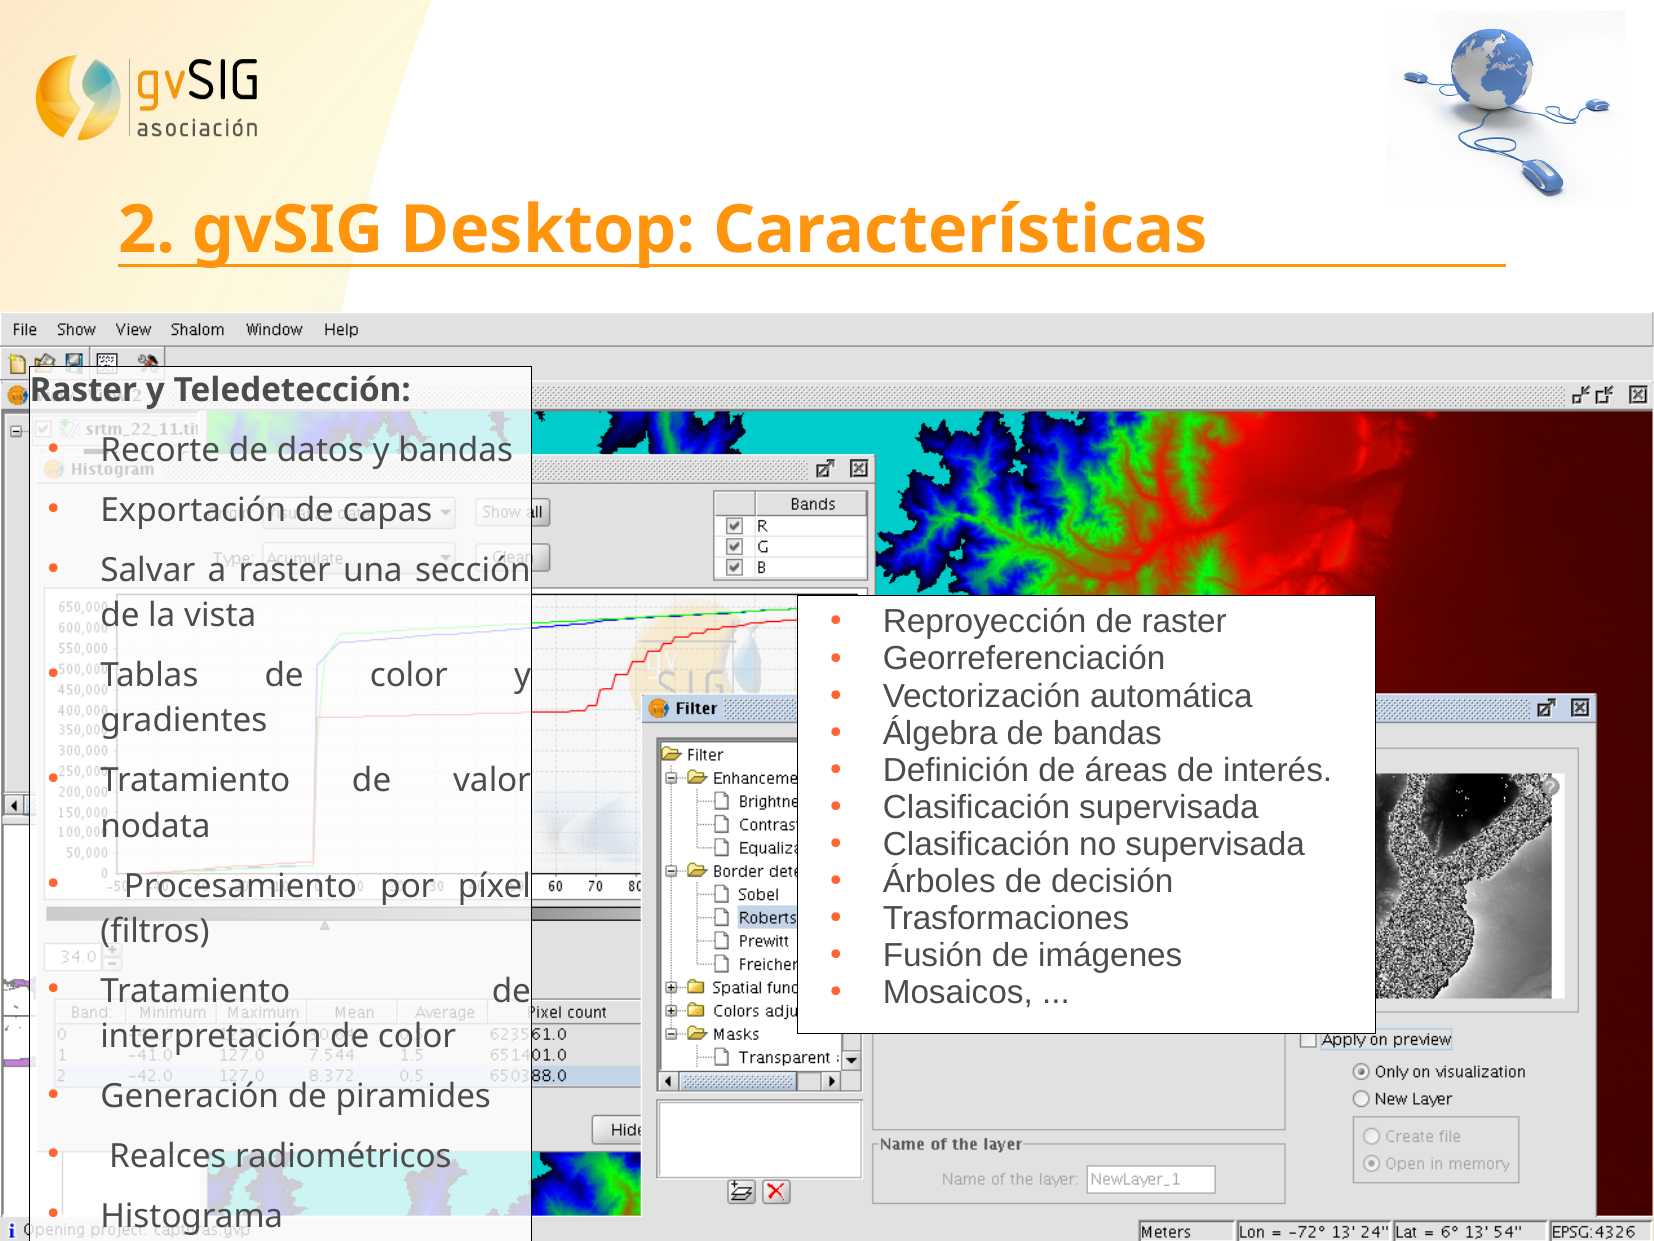

# 2. gvSIG Desktop: Características
Raster y Teledetección:
Recorte de datos y bandas
Exportación de capas
Salvar a raster una sección de la vista
Tablas de color y gradientes
Tratamiento de valor nodata
 Procesamiento por píxel (filtros)
Tratamiento de interpretación de color
Generación de piramides
 Realces radiométricos
Histograma
Geolocalización
Reproyección de raster
Georreferenciación
Vectorización automática
Álgebra de bandas
Definición de áreas de interés.
Clasificación supervisada
Clasificación no supervisada
Árboles de decisión
Trasformaciones
Fusión de imágenes
Mosaicos, ...